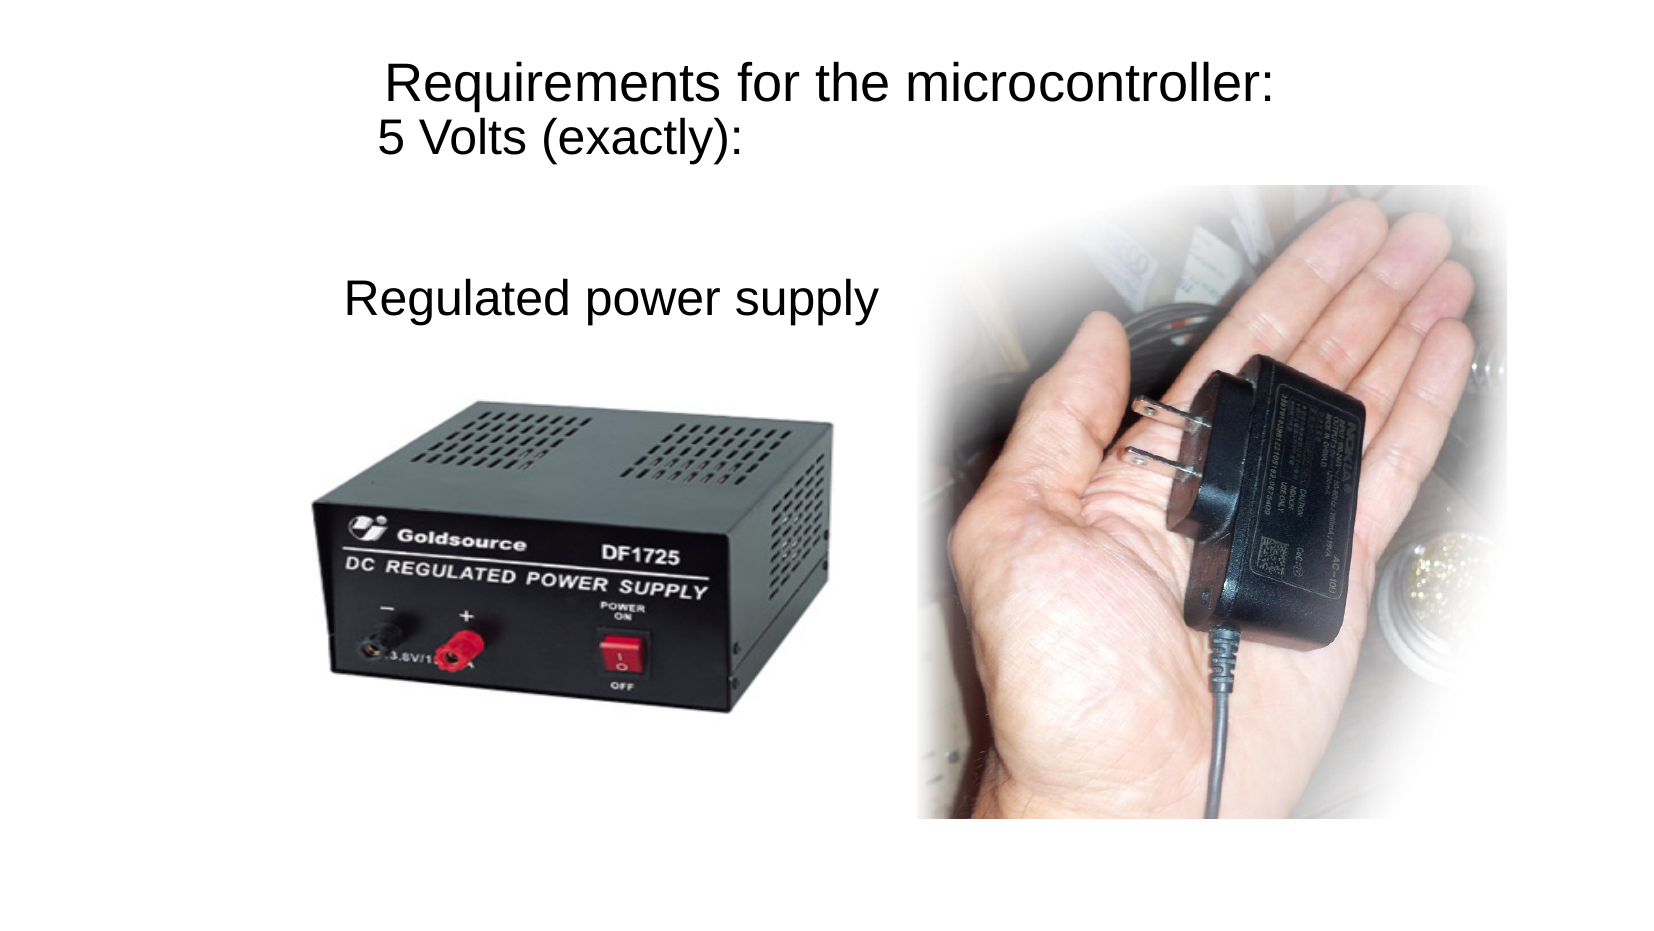

# Requirements for the microcontroller:
5 Volts (exactly):
Regulated power supply